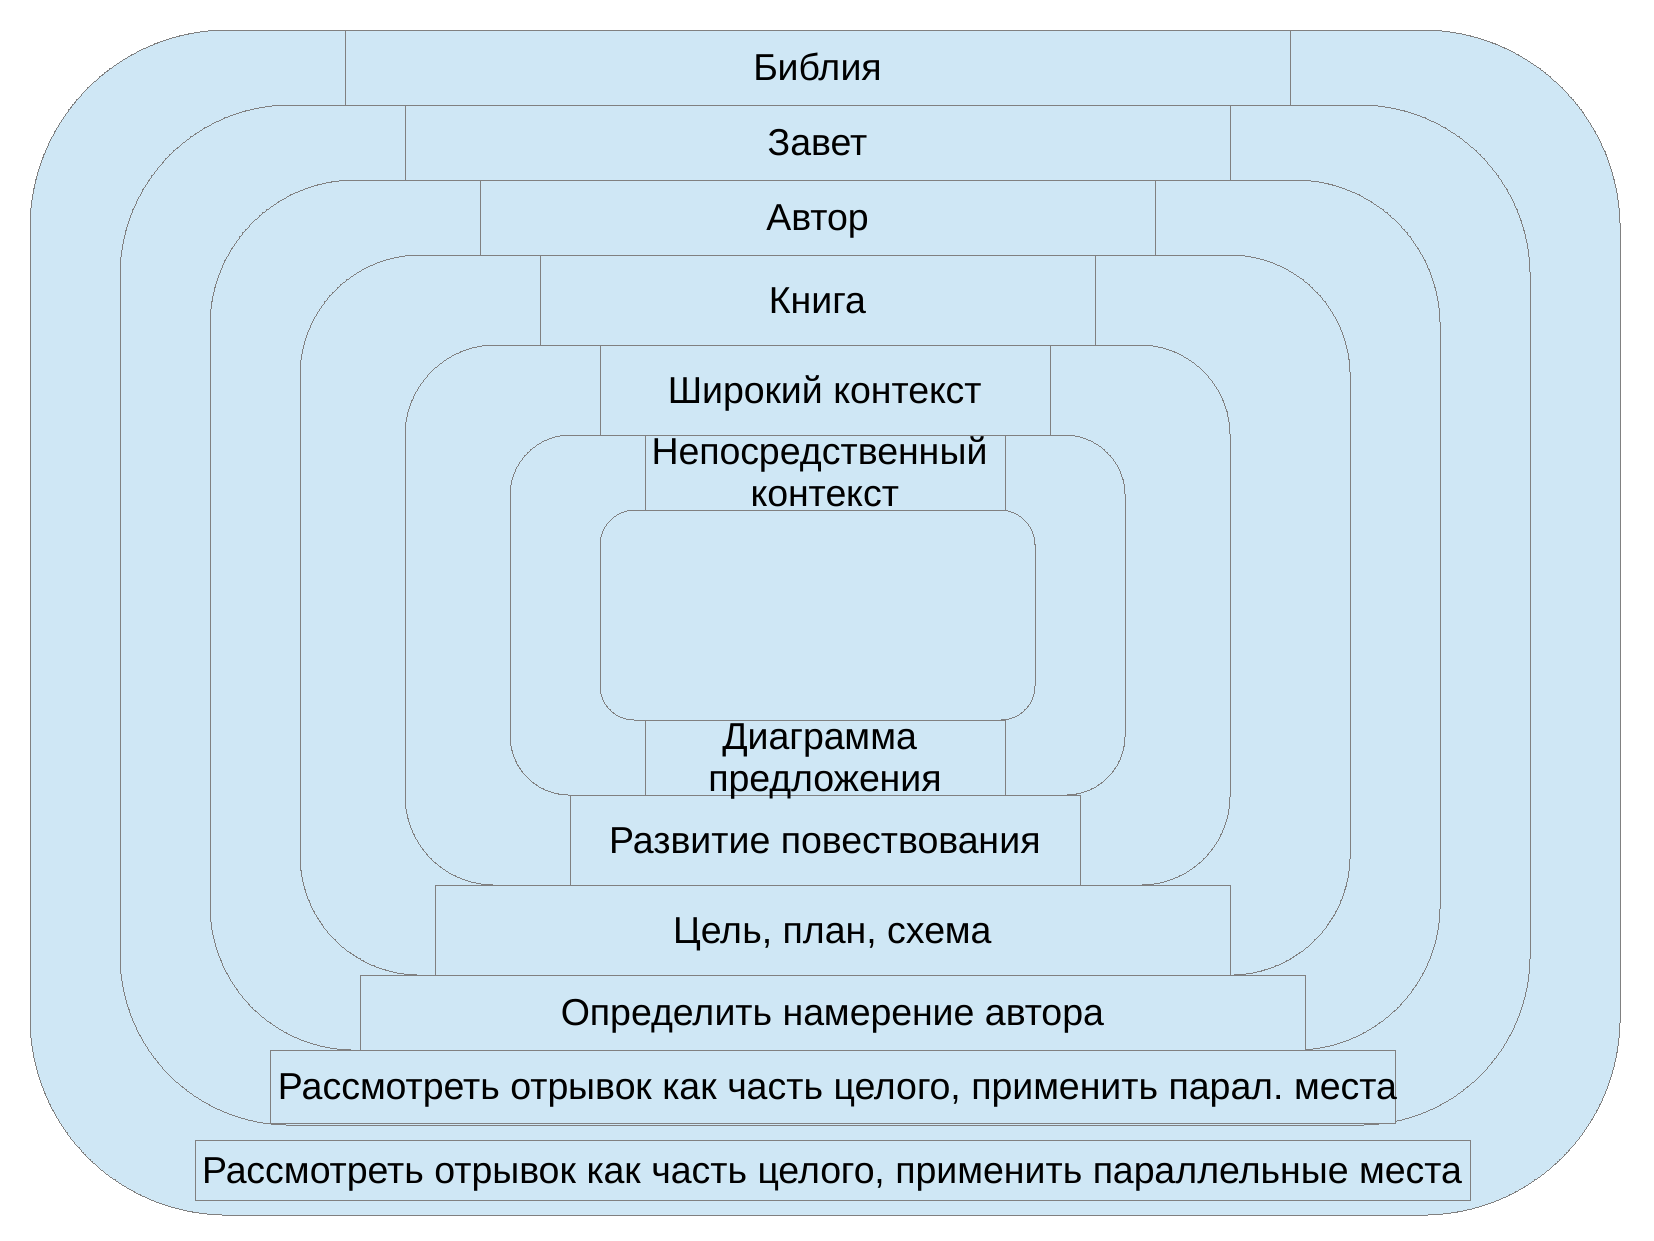

Библия
#
Завет
Автор
Книга
Широкий контекст
Непосредственный
контекст
Диаграмма
предложения
Развитие повествования
Цель, план, схема
Определить намерение автора
 Рассмотреть отрывок как часть целого, применить парал. места
Рассмотреть отрывок как часть целого, применить параллельные места